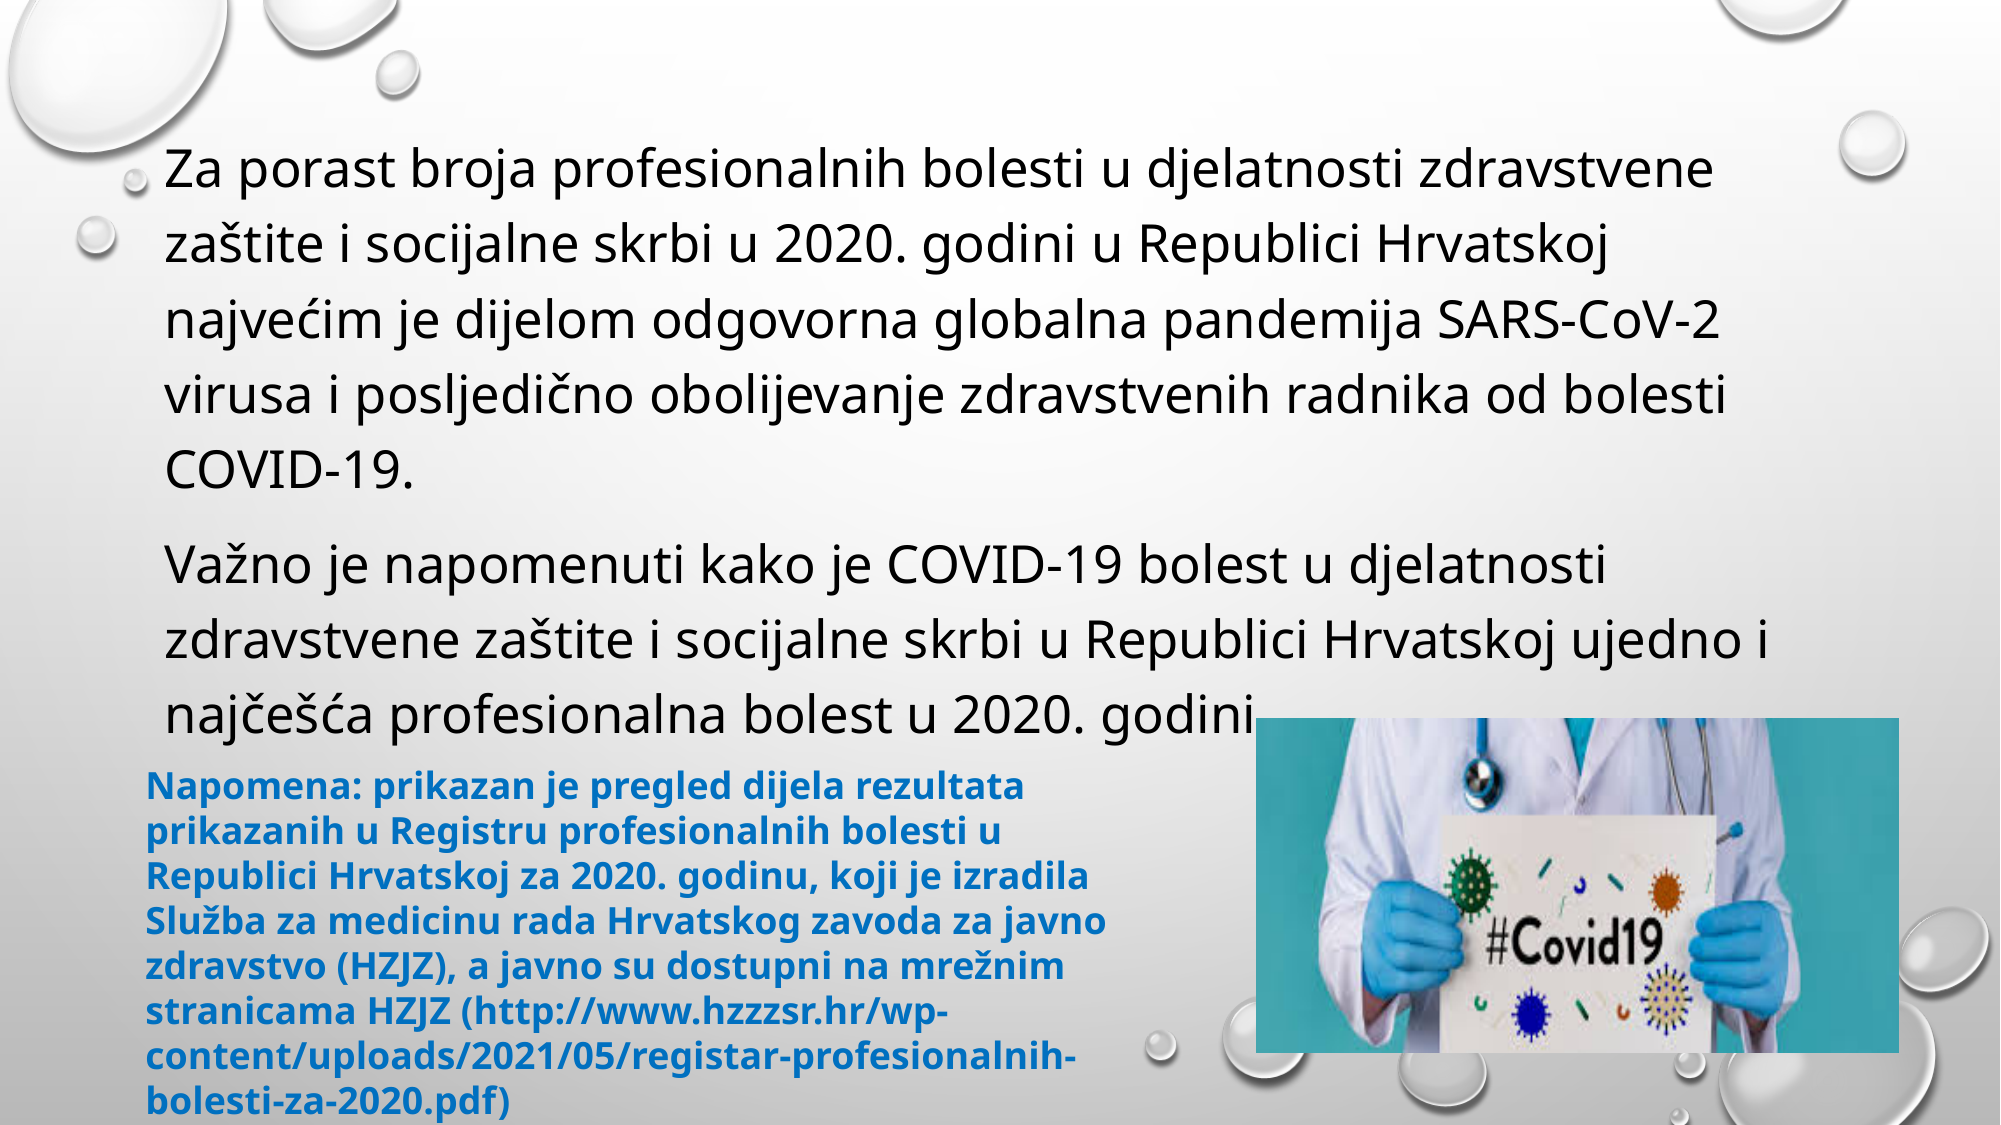

# Za porast broja profesionalnih bolesti u djelatnosti zdravstvene zaštite i socijalne skrbi u 2020. godini u Republici Hrvatskoj najvećim je dijelom odgovorna globalna pandemija SARS-CoV-2 virusa i posljedično obolijevanje zdravstvenih radnika od bolesti COVID-19.
Važno je napomenuti kako je COVID-19 bolest u djelatnosti zdravstvene zaštite i socijalne skrbi u Republici Hrvatskoj ujedno i najčešća profesionalna bolest u 2020. godini.
Napomena: prikazan je pregled dijela rezultata prikazanih u Registru profesionalnih bolesti u Republici Hrvatskoj za 2020. godinu, koji je izradila Služba za medicinu rada Hrvatskog zavoda za javno zdravstvo (HZJZ), a javno su dostupni na mrežnim stranicama HZJZ (http://www.hzzzsr.hr/wp-content/uploads/2021/05/registar-profesionalnih-bolesti-za-2020.pdf)